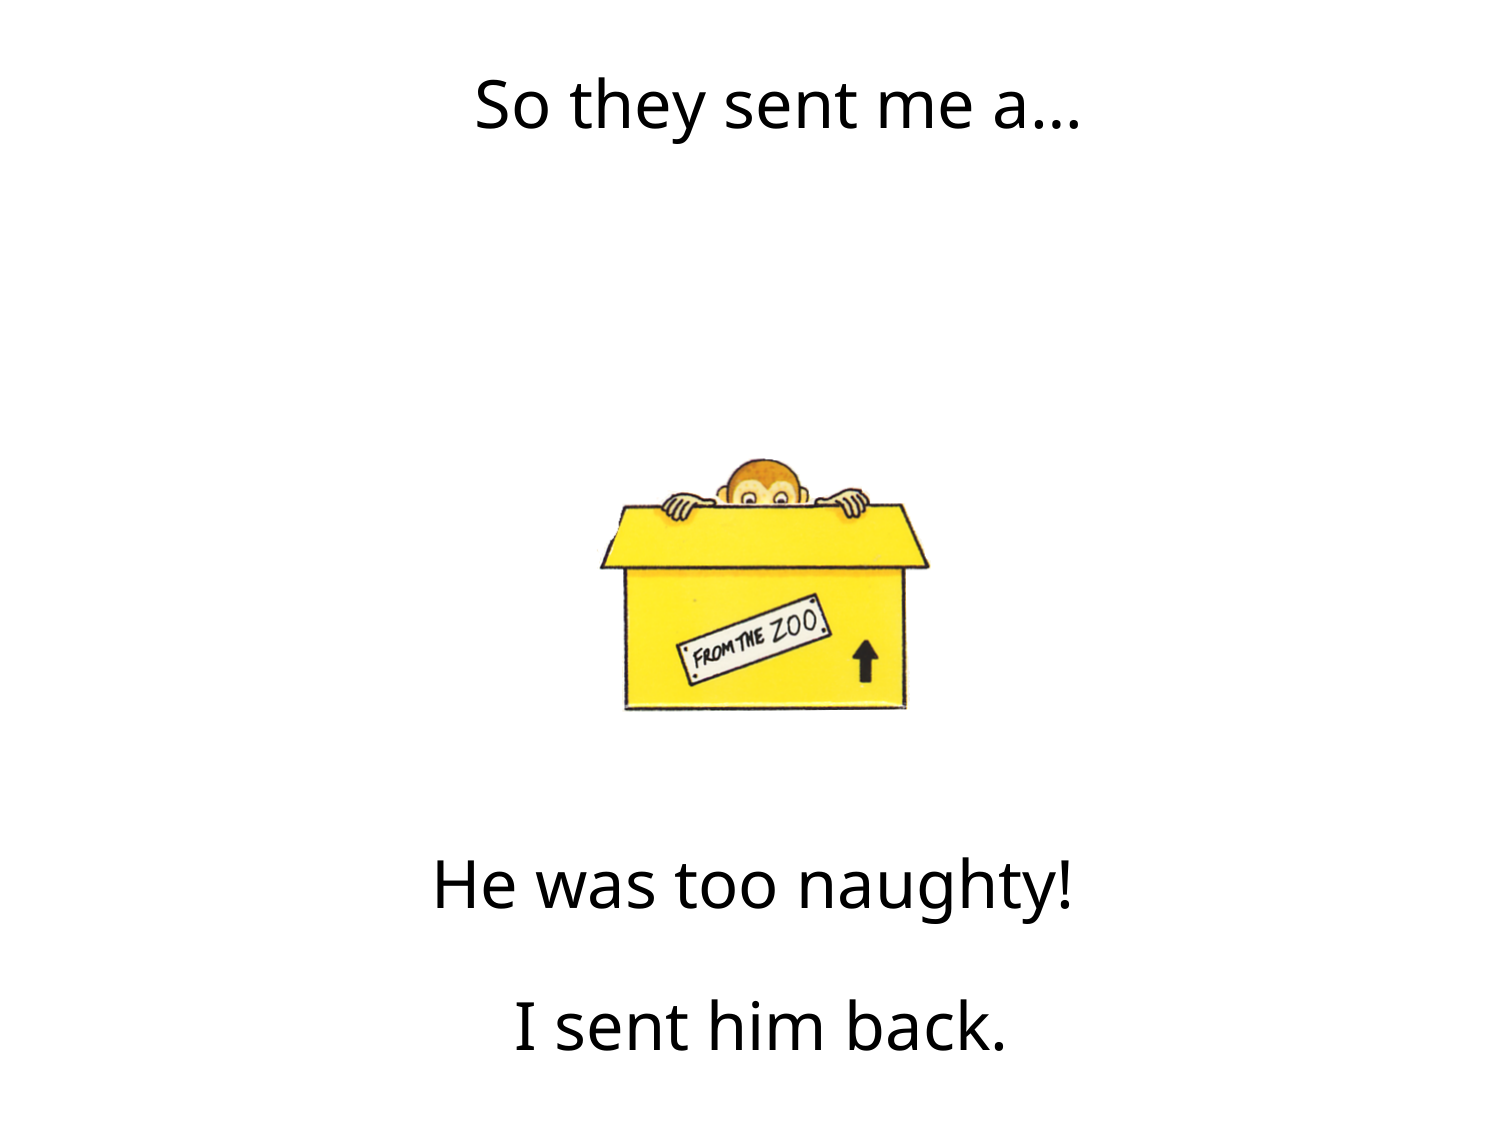

So they sent me a…
He was too naughty!
I sent him back.